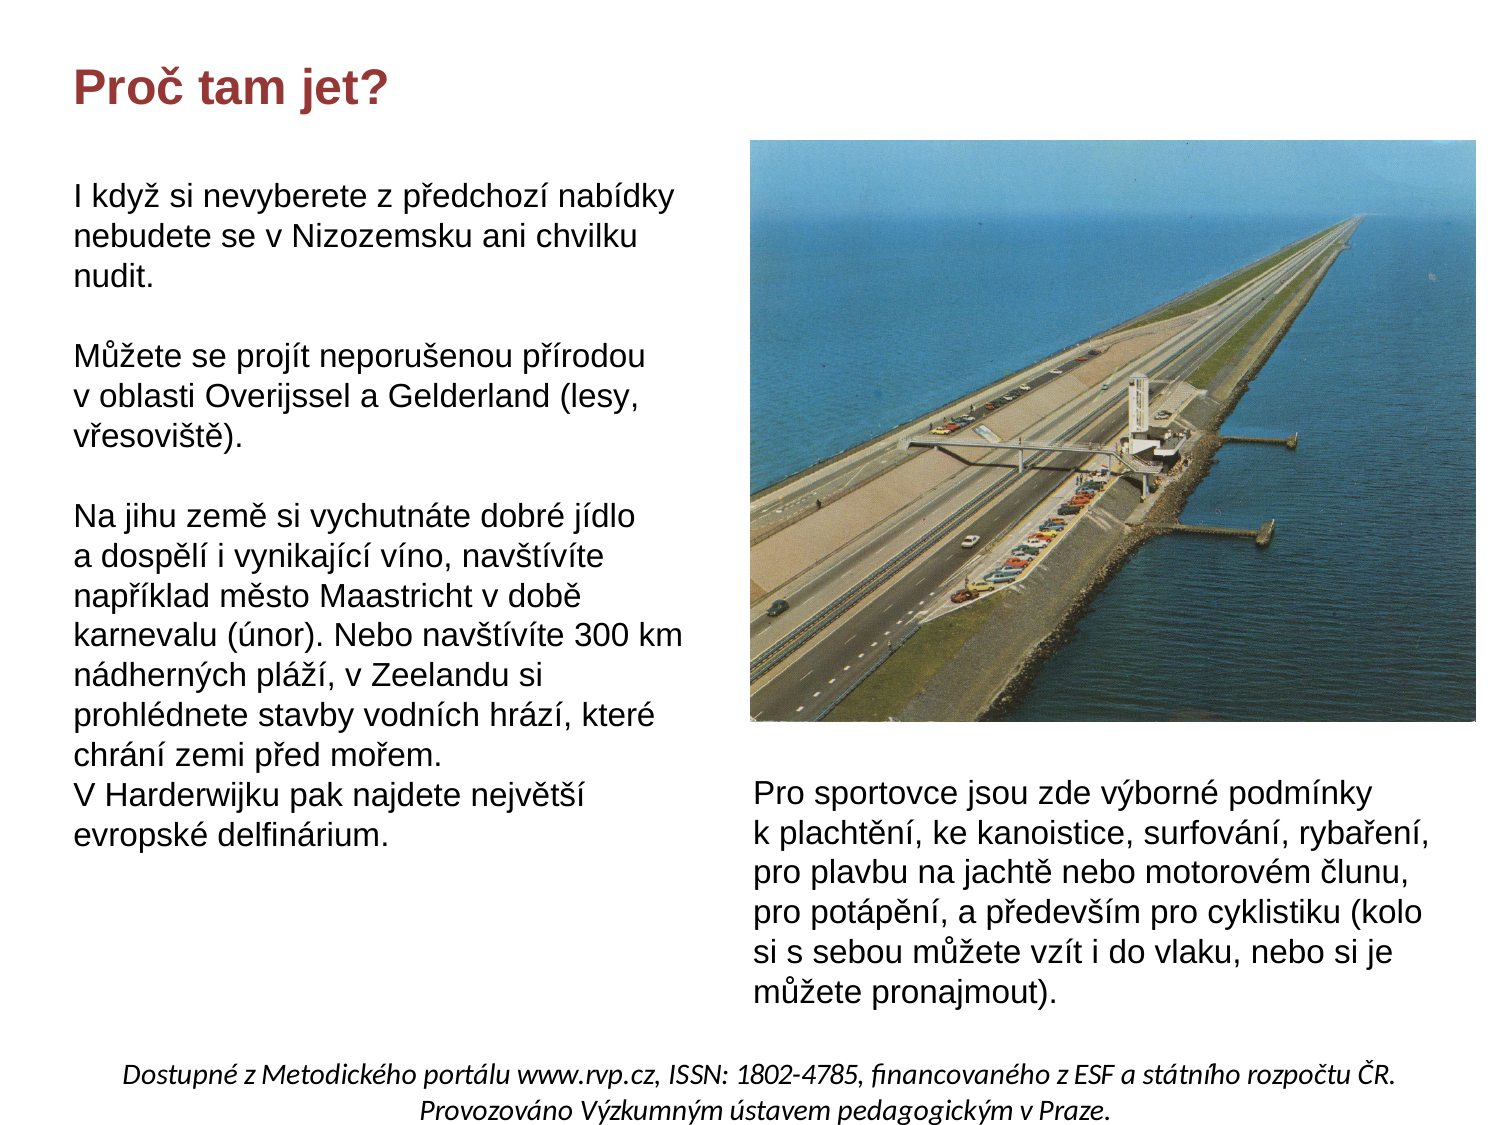

Proč tam jet?
I když si nevyberete z předchozí nabídky nebudete se v Nizozemsku ani chvilku nudit.
Můžete se projít neporušenou přírodou
v oblasti Overijssel a Gelderland (lesy, vřesoviště).
Na jihu země si vychutnáte dobré jídlo
a dospělí i vynikající víno, navštívíte například město Maastricht v době karnevalu (únor). Nebo navštívíte 300 km nádherných pláží, v Zeelandu si prohlédnete stavby vodních hrází, které chrání zemi před mořem.
V Harderwijku pak najdete největší evropské delfinárium.
Pro sportovce jsou zde výborné podmínky
k plachtění, ke kanoistice, surfování, rybaření, pro plavbu na jachtě nebo motorovém člunu, pro potápění, a především pro cyklistiku (kolo si s sebou můžete vzít i do vlaku, nebo si je můžete pronajmout).